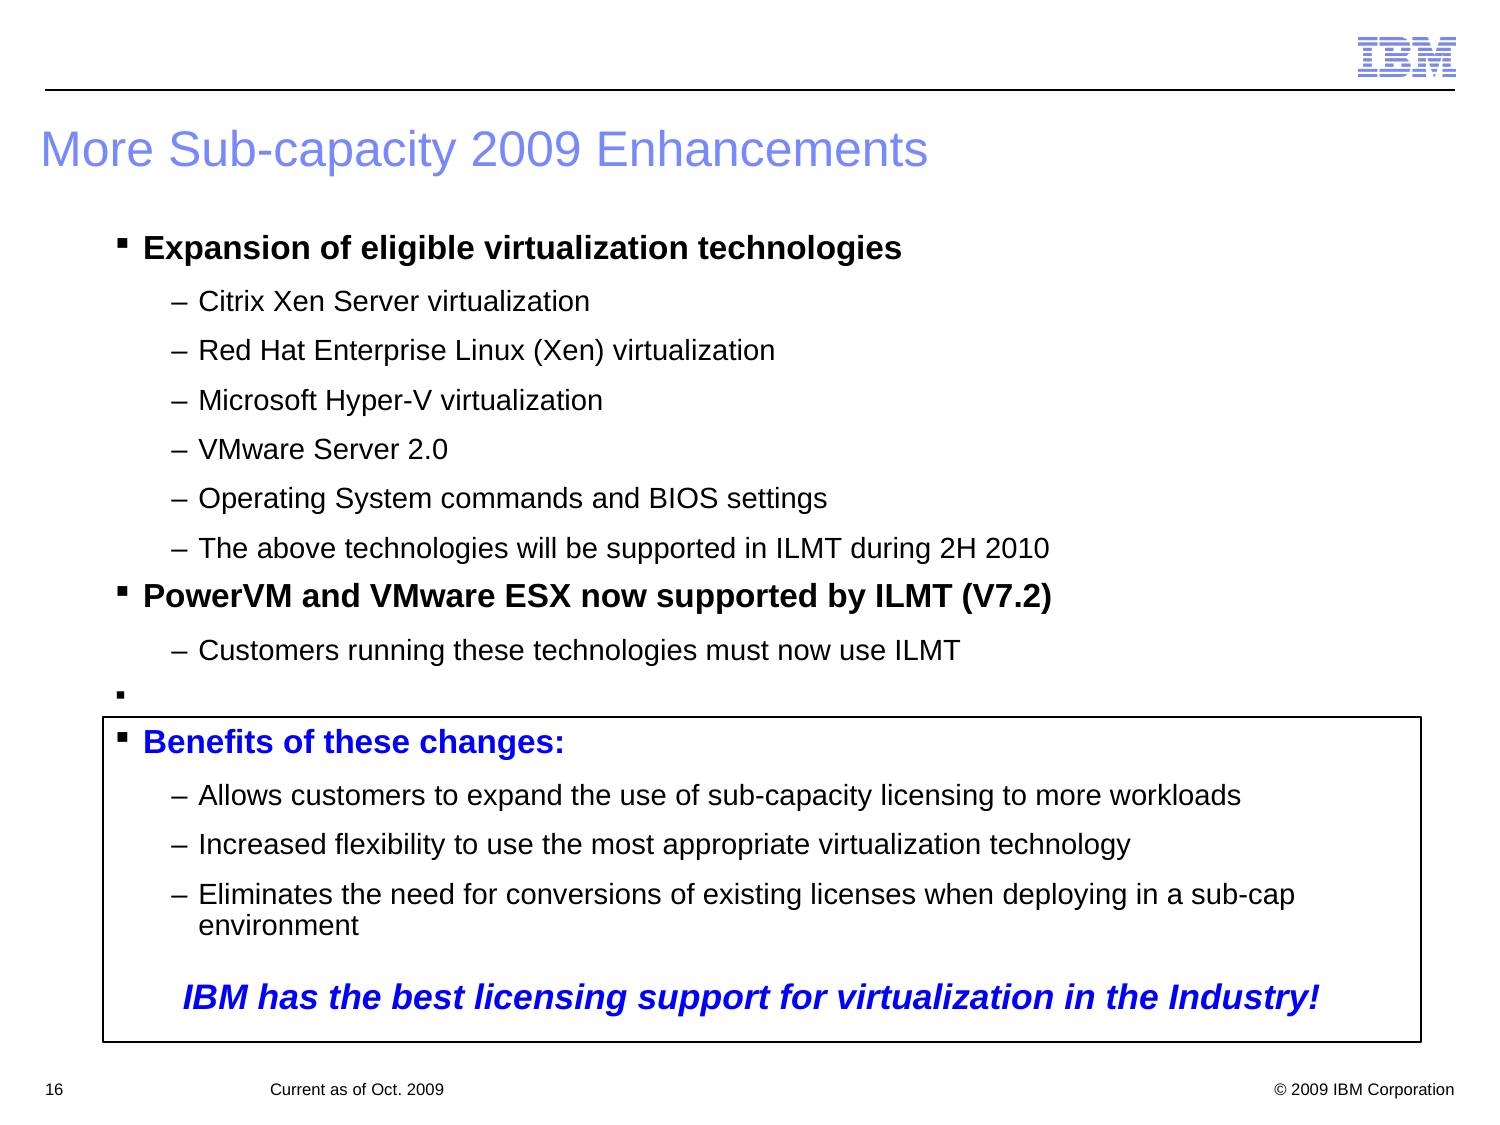

# More Sub-capacity 2009 Enhancements
Expansion of eligible virtualization technologies
Citrix Xen Server virtualization
Red Hat Enterprise Linux (Xen) virtualization
Microsoft Hyper-V virtualization
VMware Server 2.0
Operating System commands and BIOS settings
The above technologies will be supported in ILMT during 2H 2010
PowerVM and VMware ESX now supported by ILMT (V7.2)
Customers running these technologies must now use ILMT
Benefits of these changes:
Allows customers to expand the use of sub-capacity licensing to more workloads
Increased flexibility to use the most appropriate virtualization technology
Eliminates the need for conversions of existing licenses when deploying in a sub-cap environment
IBM has the best licensing support for virtualization in the Industry!
16
Current as of Oct. 2009